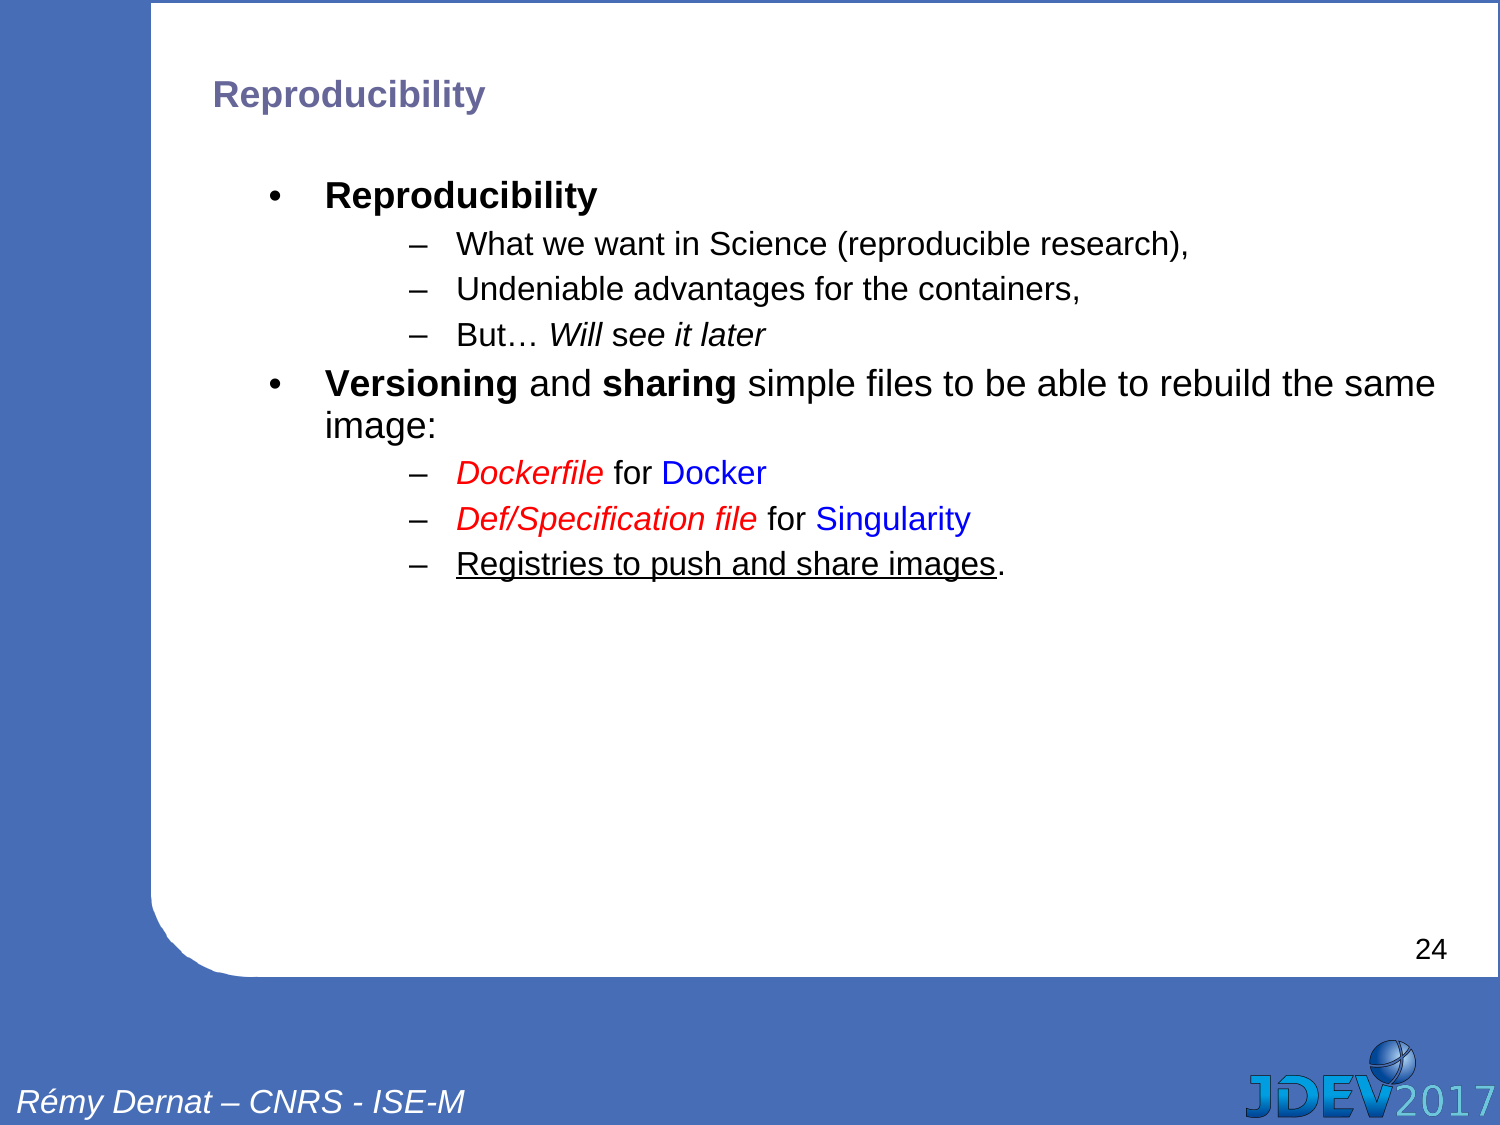

# Reproducibility
Reproducibility
What we want in Science (reproducible research),
Undeniable advantages for the containers,
But… Will see it later
Versioning and sharing simple files to be able to rebuild the same image:
Dockerfile for Docker
Def/Specification file for Singularity
Registries to push and share images.
24
Rémy Dernat – CNRS - ISE-M